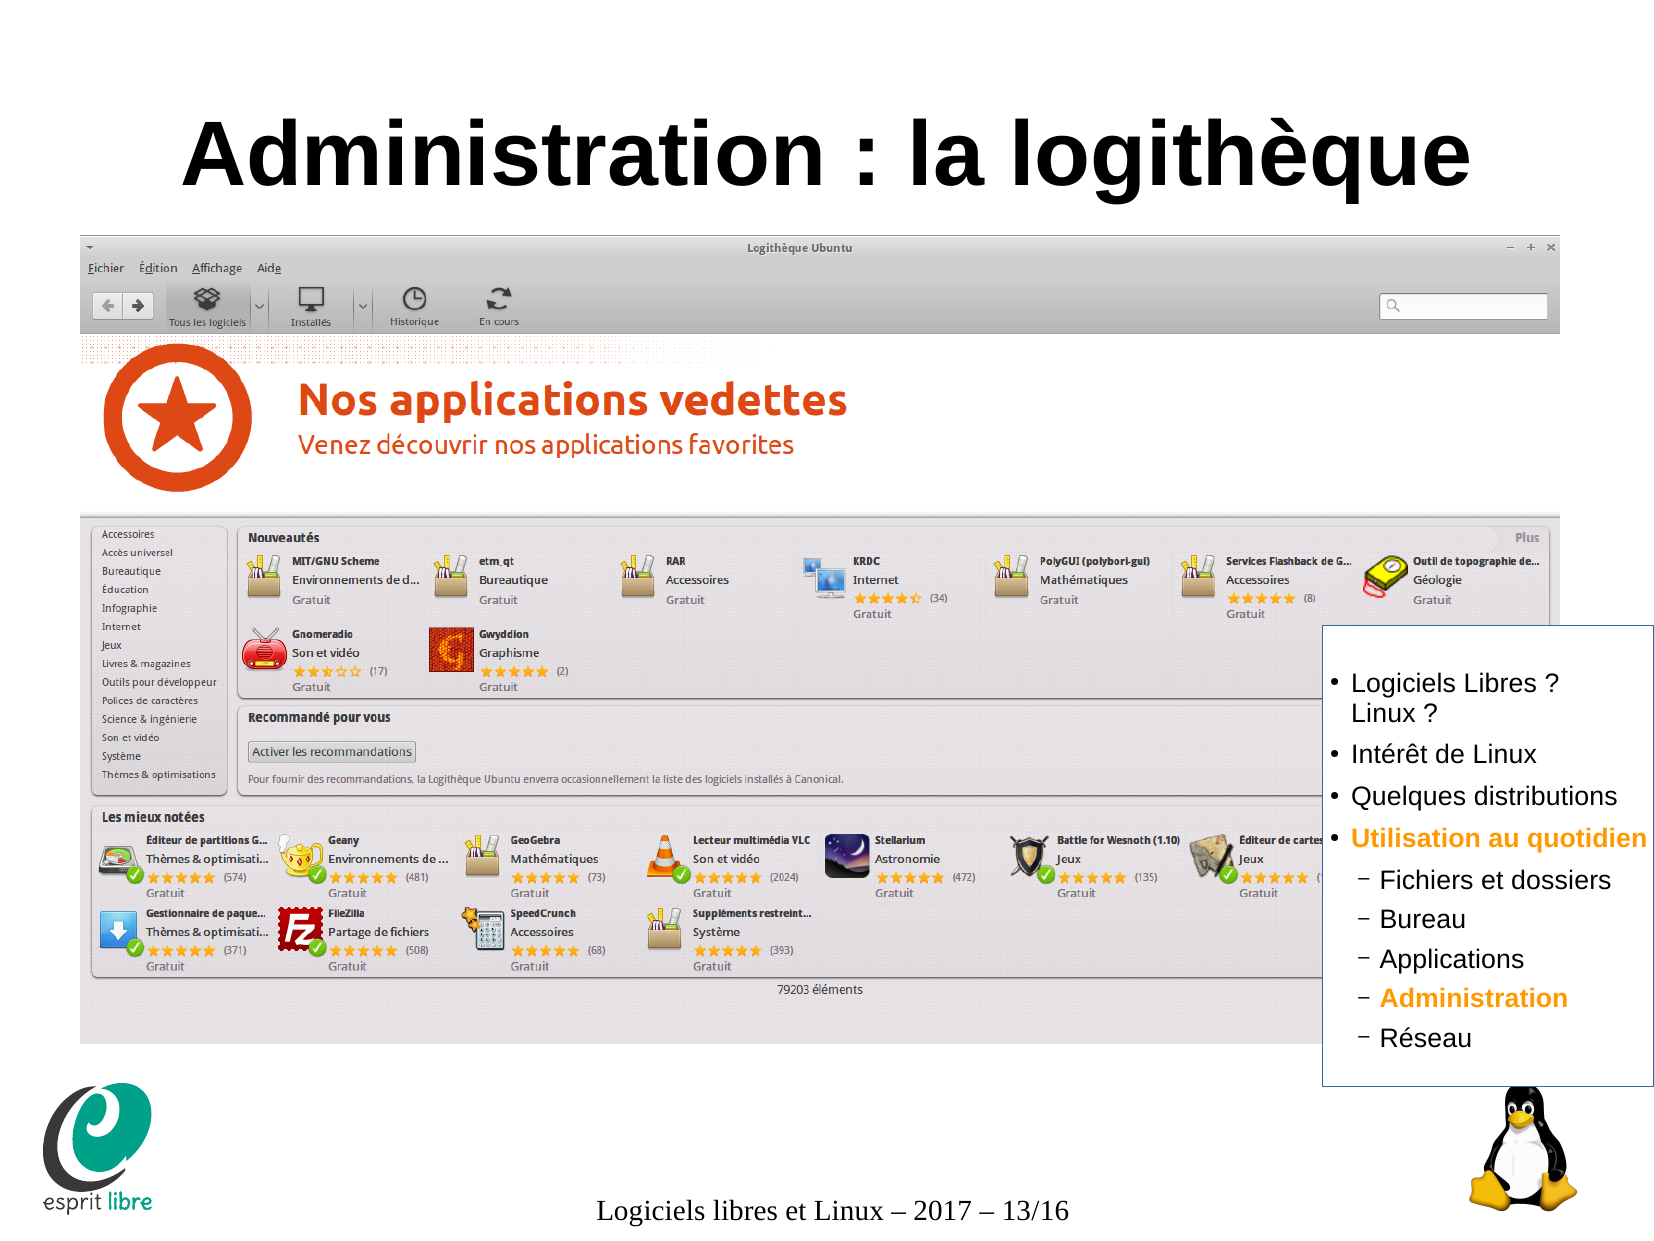

# Administration : la logithèque
Logiciels Libres ? Linux ?
Intérêt de Linux
Quelques distributions
Utilisation au quotidien
Fichiers et dossiers
Bureau
Applications
Administration
Réseau